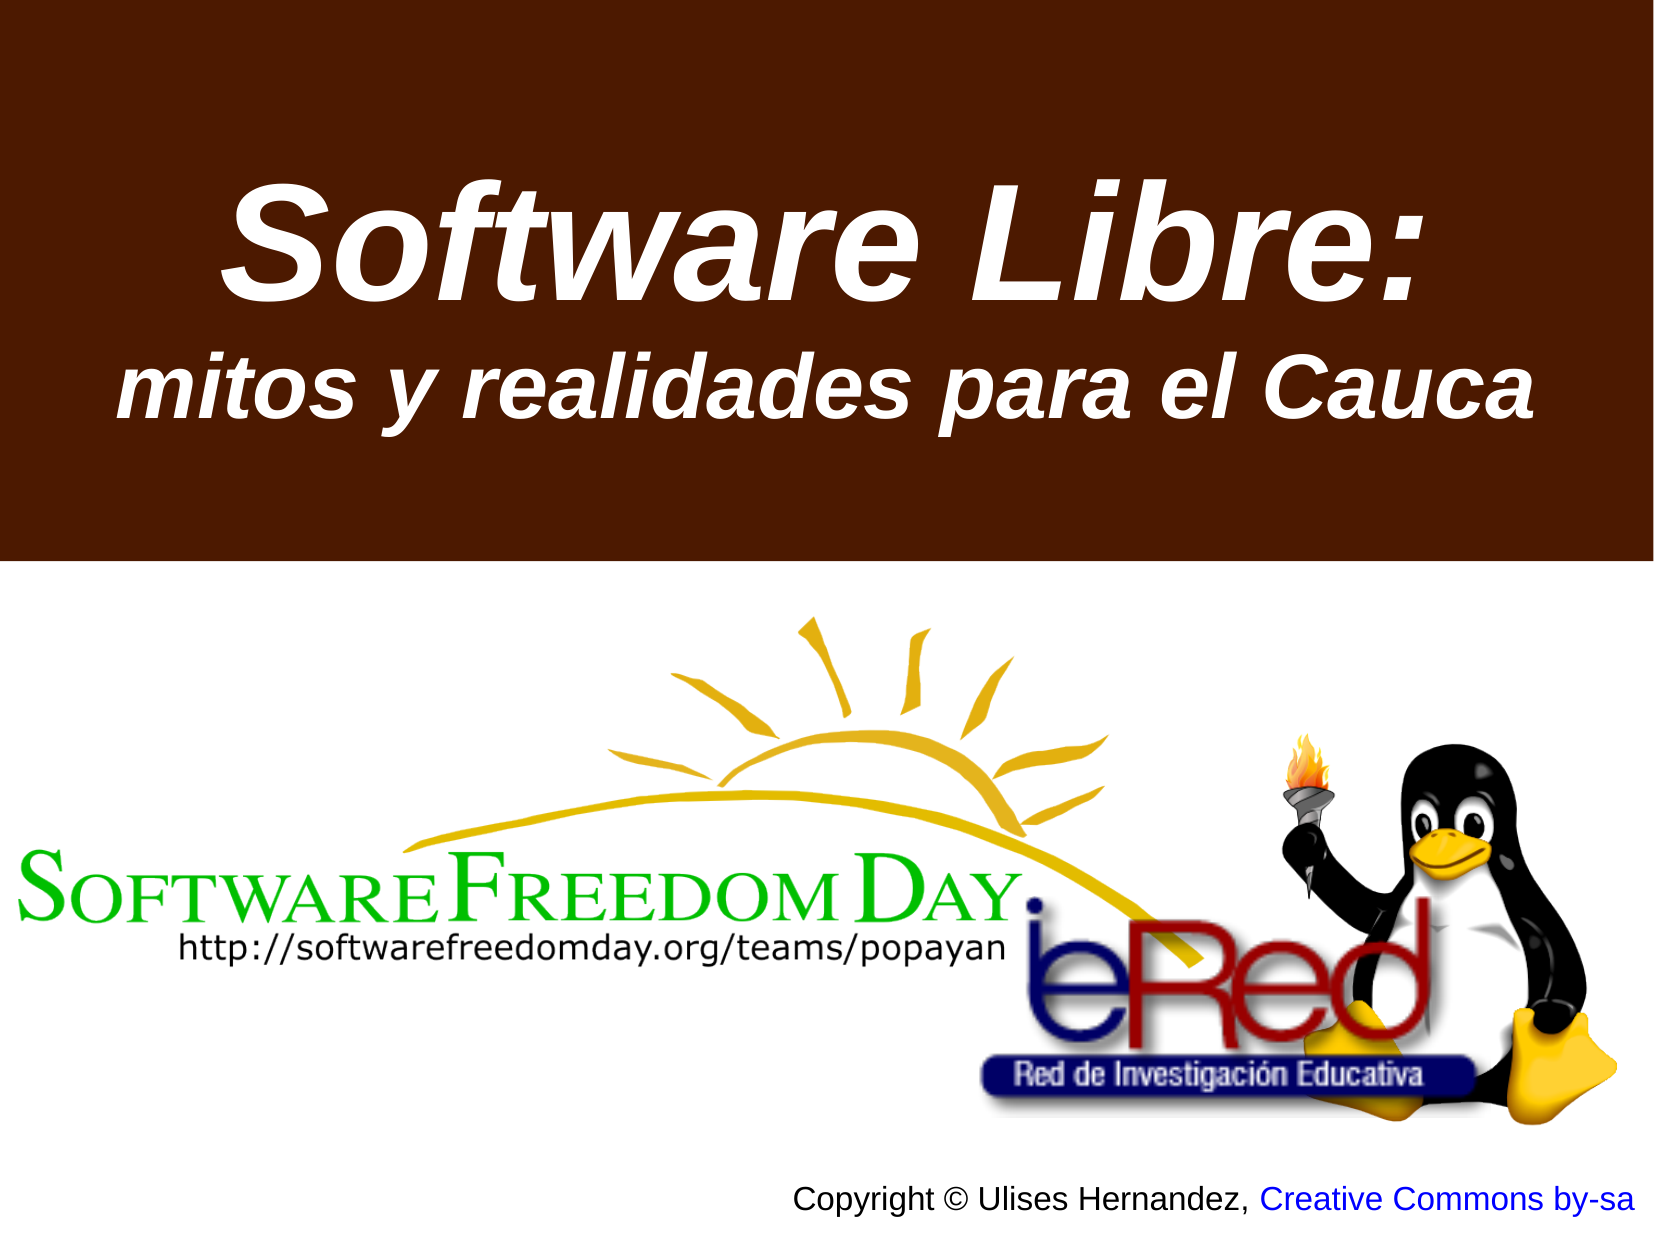

# Software Libre: mitos y realidades para el Cauca
Copyright © Ulises Hernandez, Creative Commons by-sa